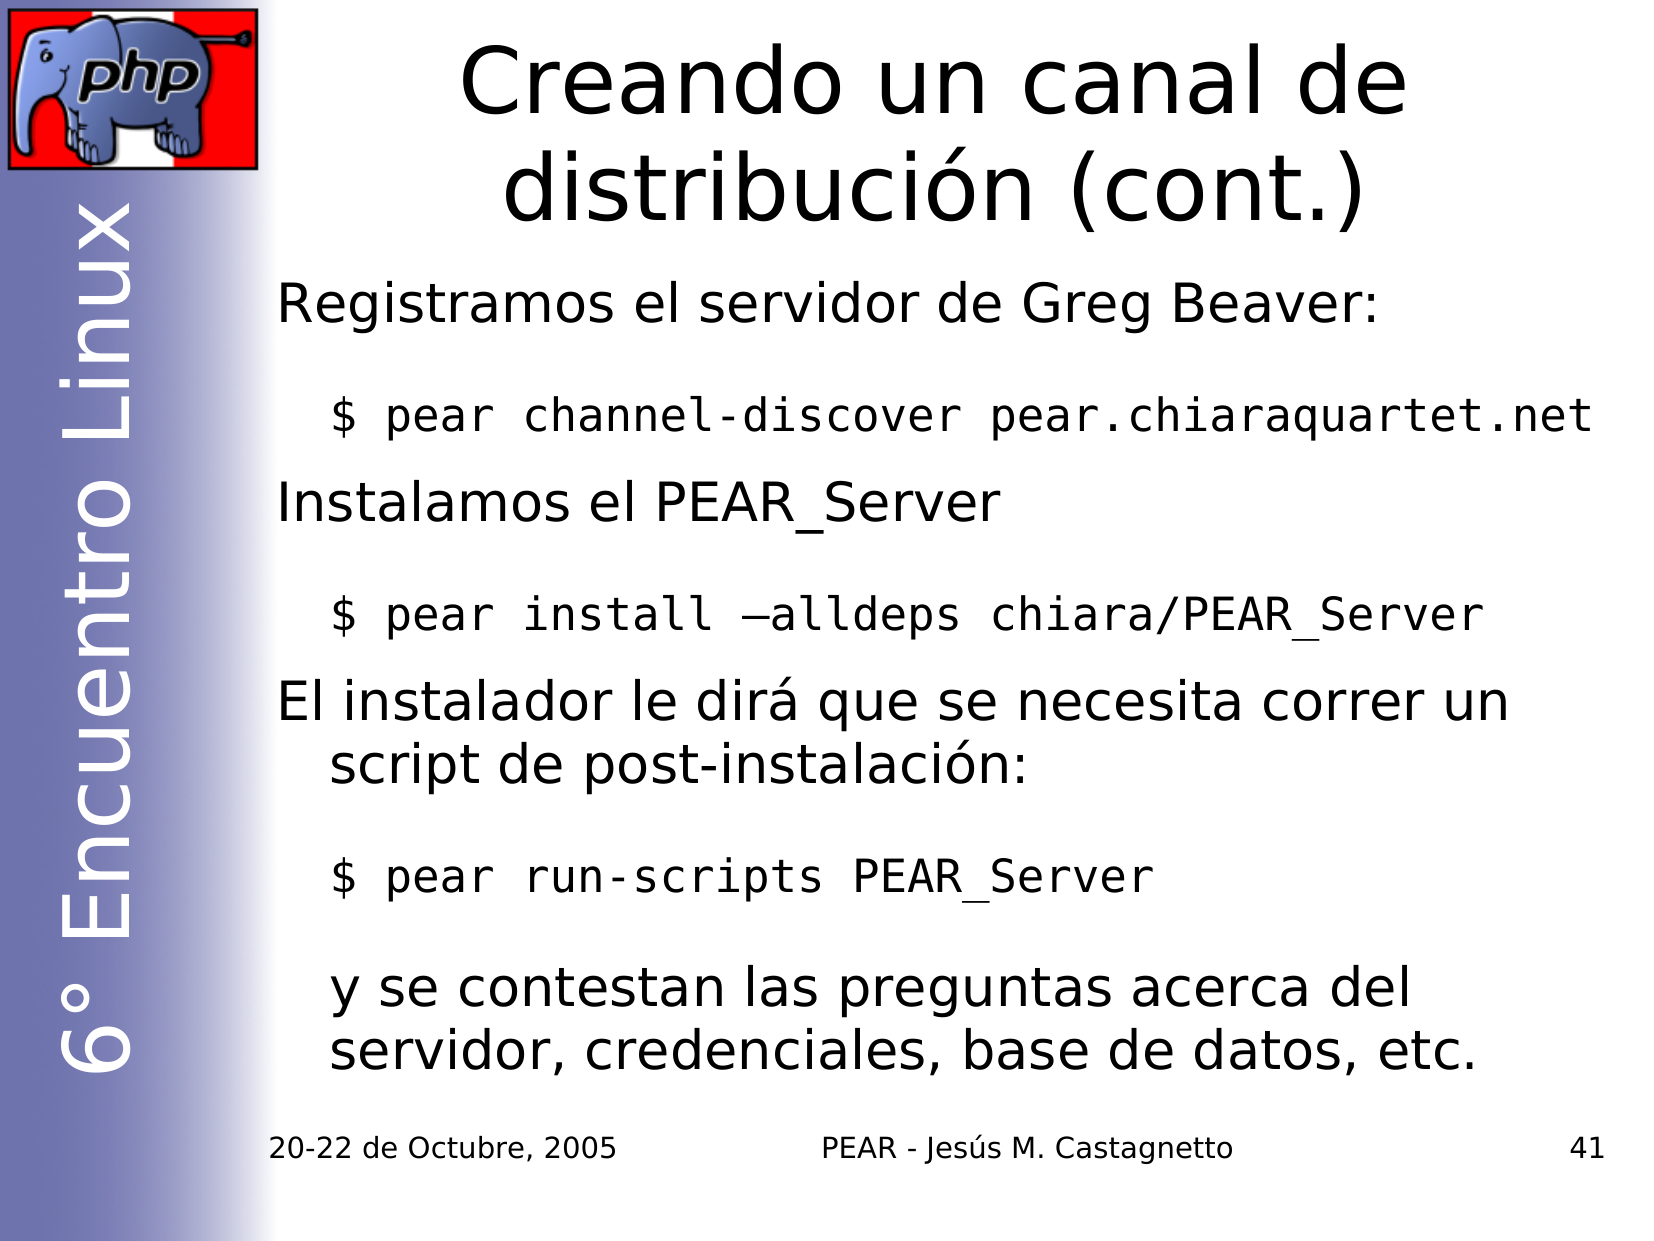

# Creando un canal de distribución (cont.)
Registramos el servidor de Greg Beaver:
$ pear channel-discover pear.chiaraquartet.net
Instalamos el PEAR_Server
$ pear install –alldeps chiara/PEAR_Server
El instalador le dirá que se necesita correr un script de post-instalación:
$ pear run-scripts PEAR_Server
y se contestan las preguntas acerca del servidor, credenciales, base de datos, etc.
20-22 de Octubre, 2005
PEAR - Jesús M. Castagnetto
41